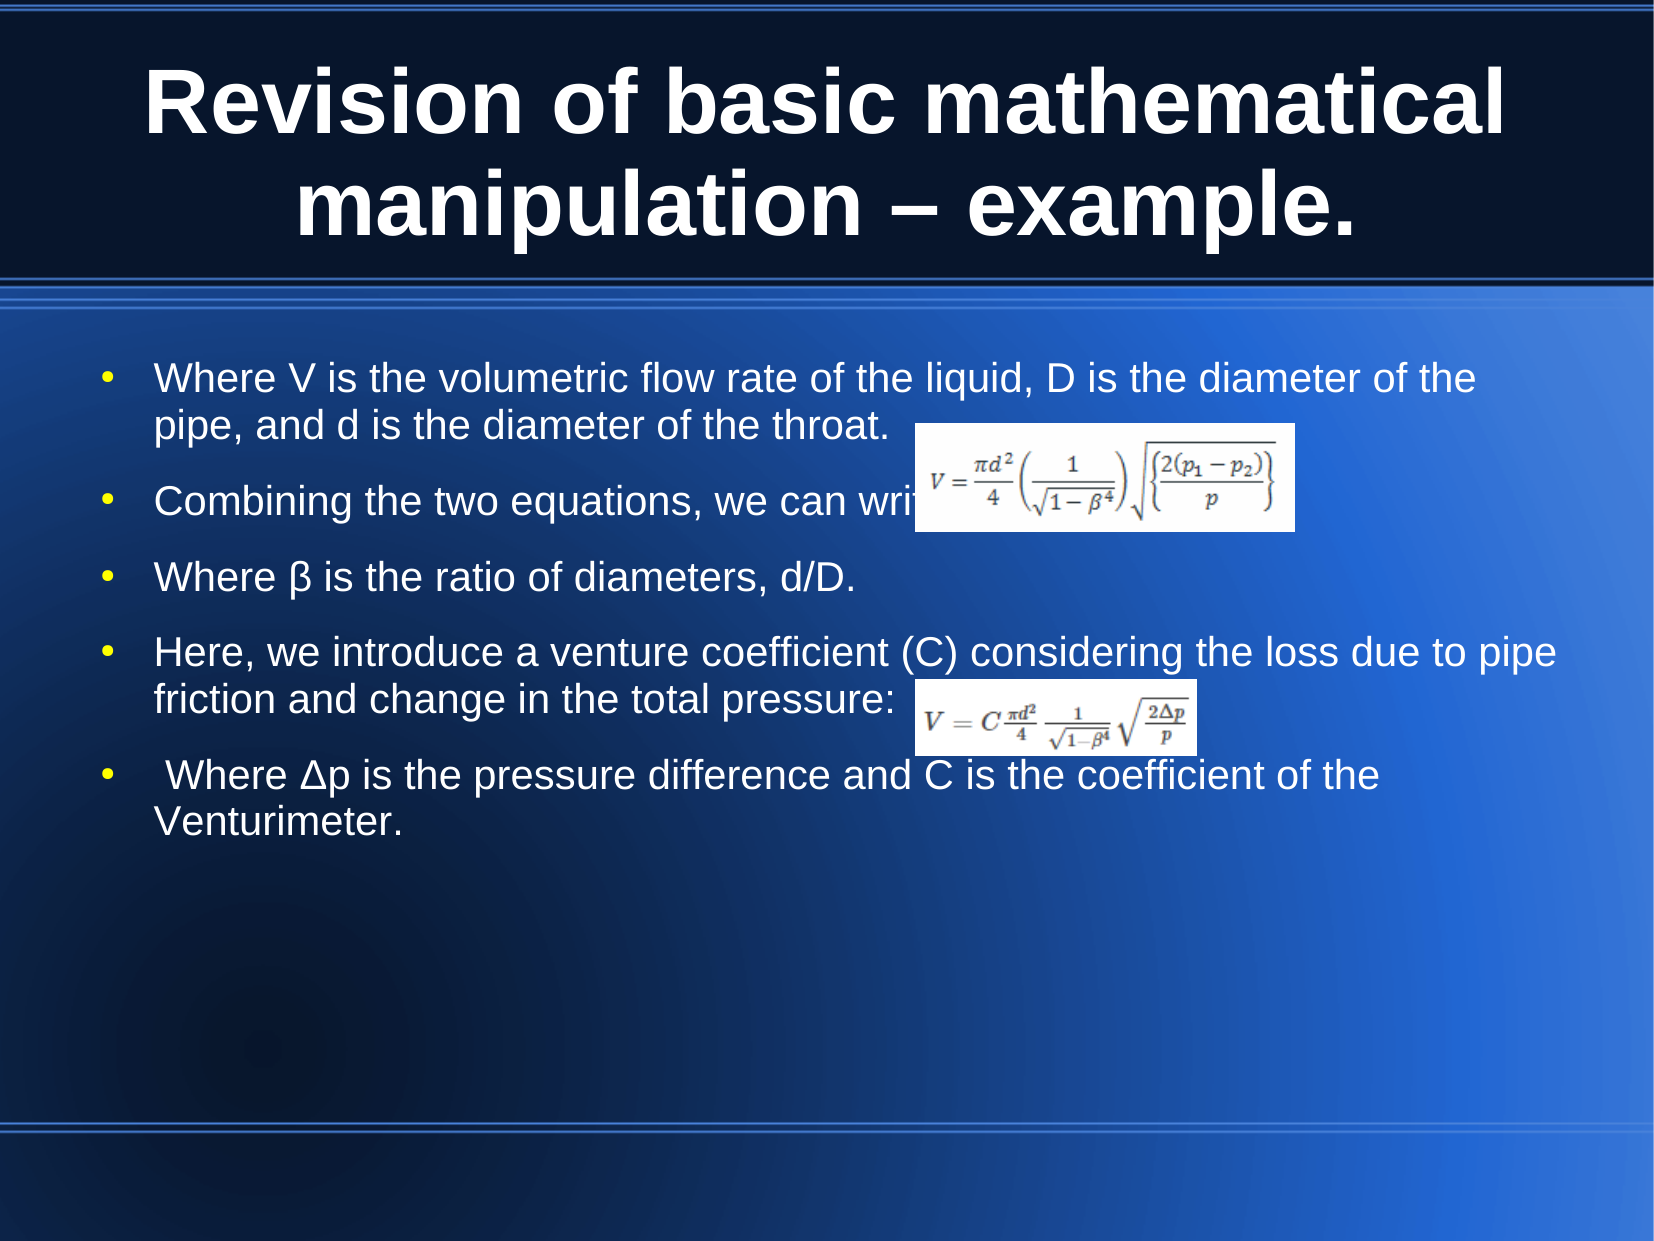

# Revision of basic mathematical manipulation – example.
Where V is the volumetric flow rate of the liquid, D is the diameter of the pipe, and d is the diameter of the throat.
Combining the two equations, we can write:
Where β is the ratio of diameters, d/D.
Here, we introduce a venture coefficient (C) considering the loss due to pipe friction and change in the total pressure:
 Where Δp is the pressure difference and C is the coefficient of the Venturimeter.